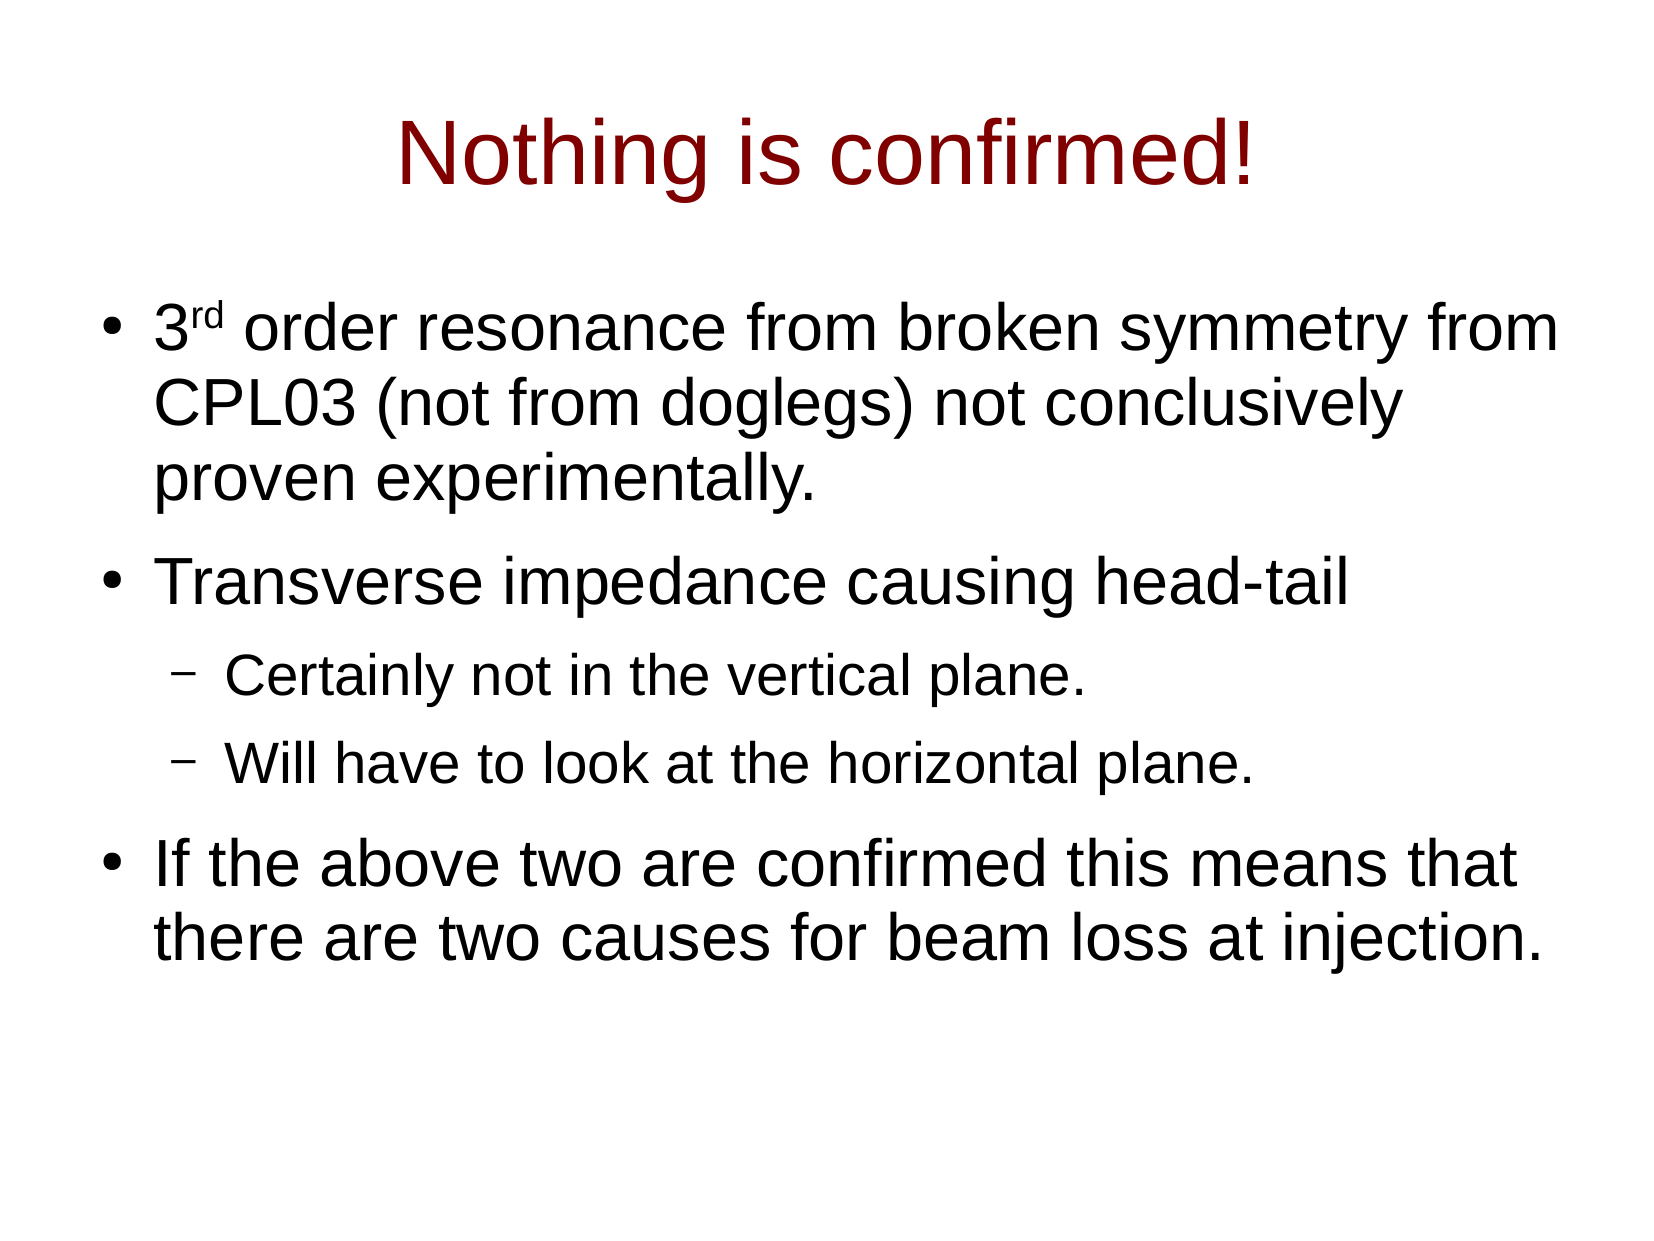

# Nothing is confirmed!
3rd order resonance from broken symmetry from CPL03 (not from doglegs) not conclusively proven experimentally.
Transverse impedance causing head-tail
Certainly not in the vertical plane.
Will have to look at the horizontal plane.
If the above two are confirmed this means that there are two causes for beam loss at injection.